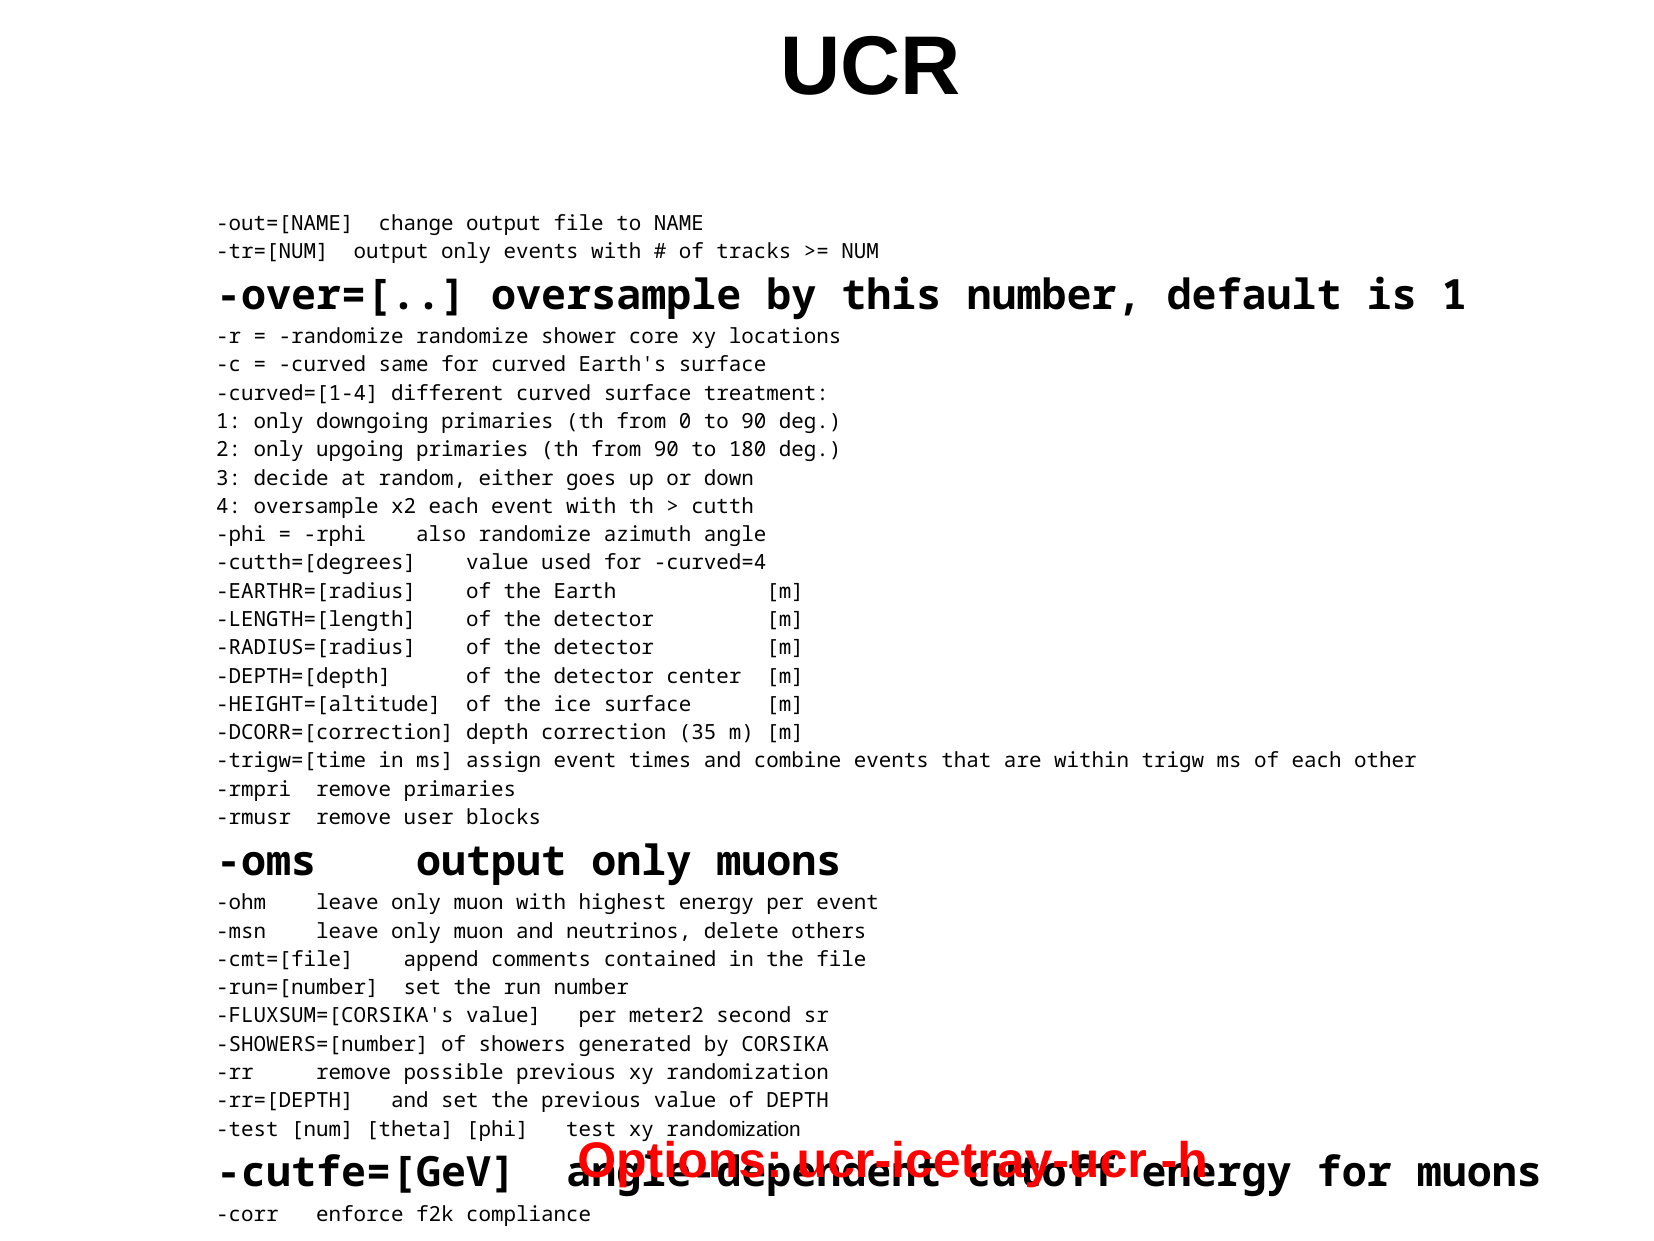

UCR
-out=[NAME] change output file to NAME
-tr=[NUM] output only events with # of tracks >= NUM
-over=[..] oversample by this number, default is 1
-r = -randomize randomize shower core xy locations
-c = -curved same for curved Earth's surface
-curved=[1-4] different curved surface treatment:
1: only downgoing primaries (th from 0 to 90 deg.)
2: only upgoing primaries (th from 90 to 180 deg.)
3: decide at random, either goes up or down
4: oversample x2 each event with th > cutth
-phi = -rphi also randomize azimuth angle
-cutth=[degrees] value used for -curved=4
-EARTHR=[radius] of the Earth [m]
-LENGTH=[length] of the detector [m]
-RADIUS=[radius] of the detector [m]
-DEPTH=[depth] of the detector center [m]
-HEIGHT=[altitude] of the ice surface [m]
-DCORR=[correction] depth correction (35 m) [m]
-trigw=[time in ms] assign event times and combine events that are within trigw ms of each other
-rmpri remove primaries
-rmusr remove user blocks
-oms output only muons
-ohm leave only muon with highest energy per event
-msn leave only muon and neutrinos, delete others
-cmt=[file] append comments contained in the file
-run=[number] set the run number
-FLUXSUM=[CORSIKA's value] per meter2 second sr
-SHOWERS=[number] of showers generated by CORSIKA
-rr remove possible previous xy randomization
-rr=[DEPTH] and set the previous value of DEPTH
-test [num] [theta] [phi] test xy randomization
-cutfe=[GeV] angle-dependent cutoff energy for muons
-corr enforce f2k compliance
Options: ucr-icetray-ucr -h